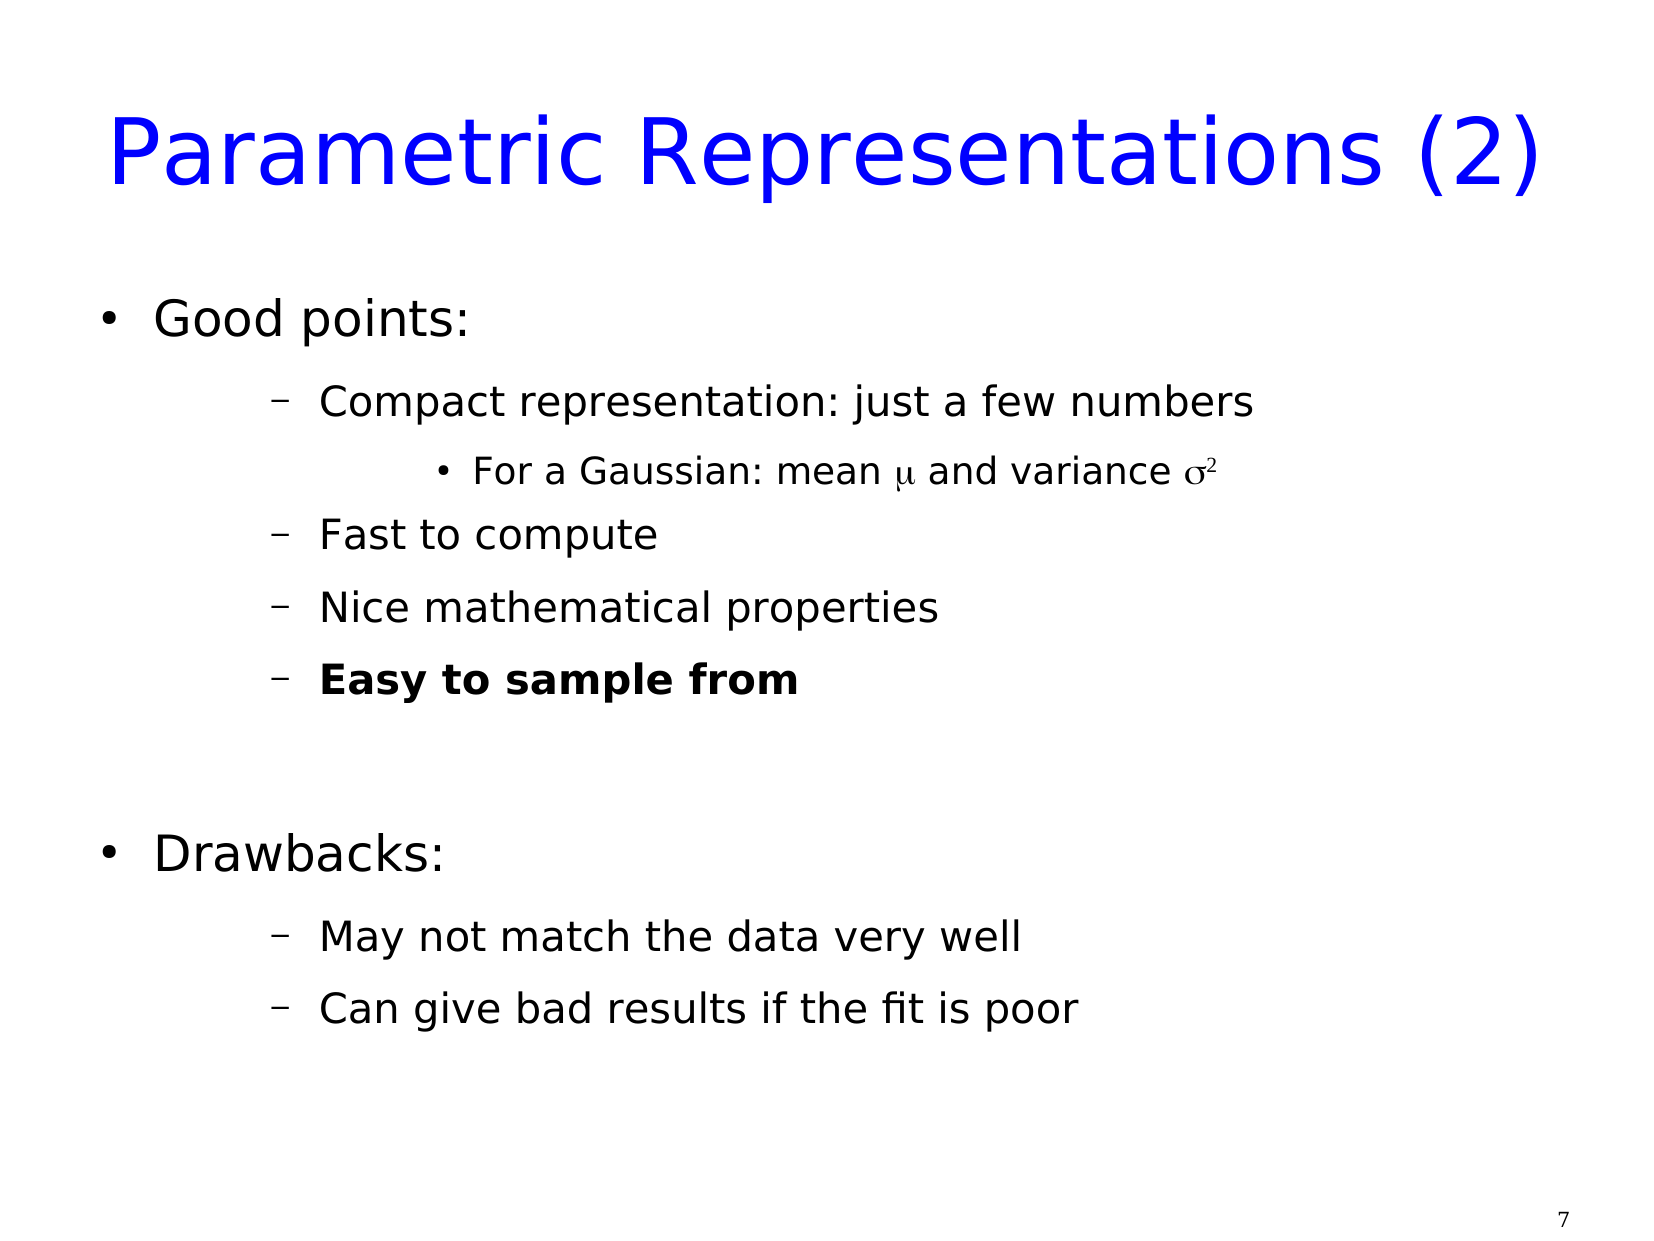

# Parametric Representations (2)
Good points:
Compact representation: just a few numbers
For a Gaussian: mean m and variance s2
Fast to compute
Nice mathematical properties
Easy to sample from
Drawbacks:
May not match the data very well
Can give bad results if the fit is poor
7